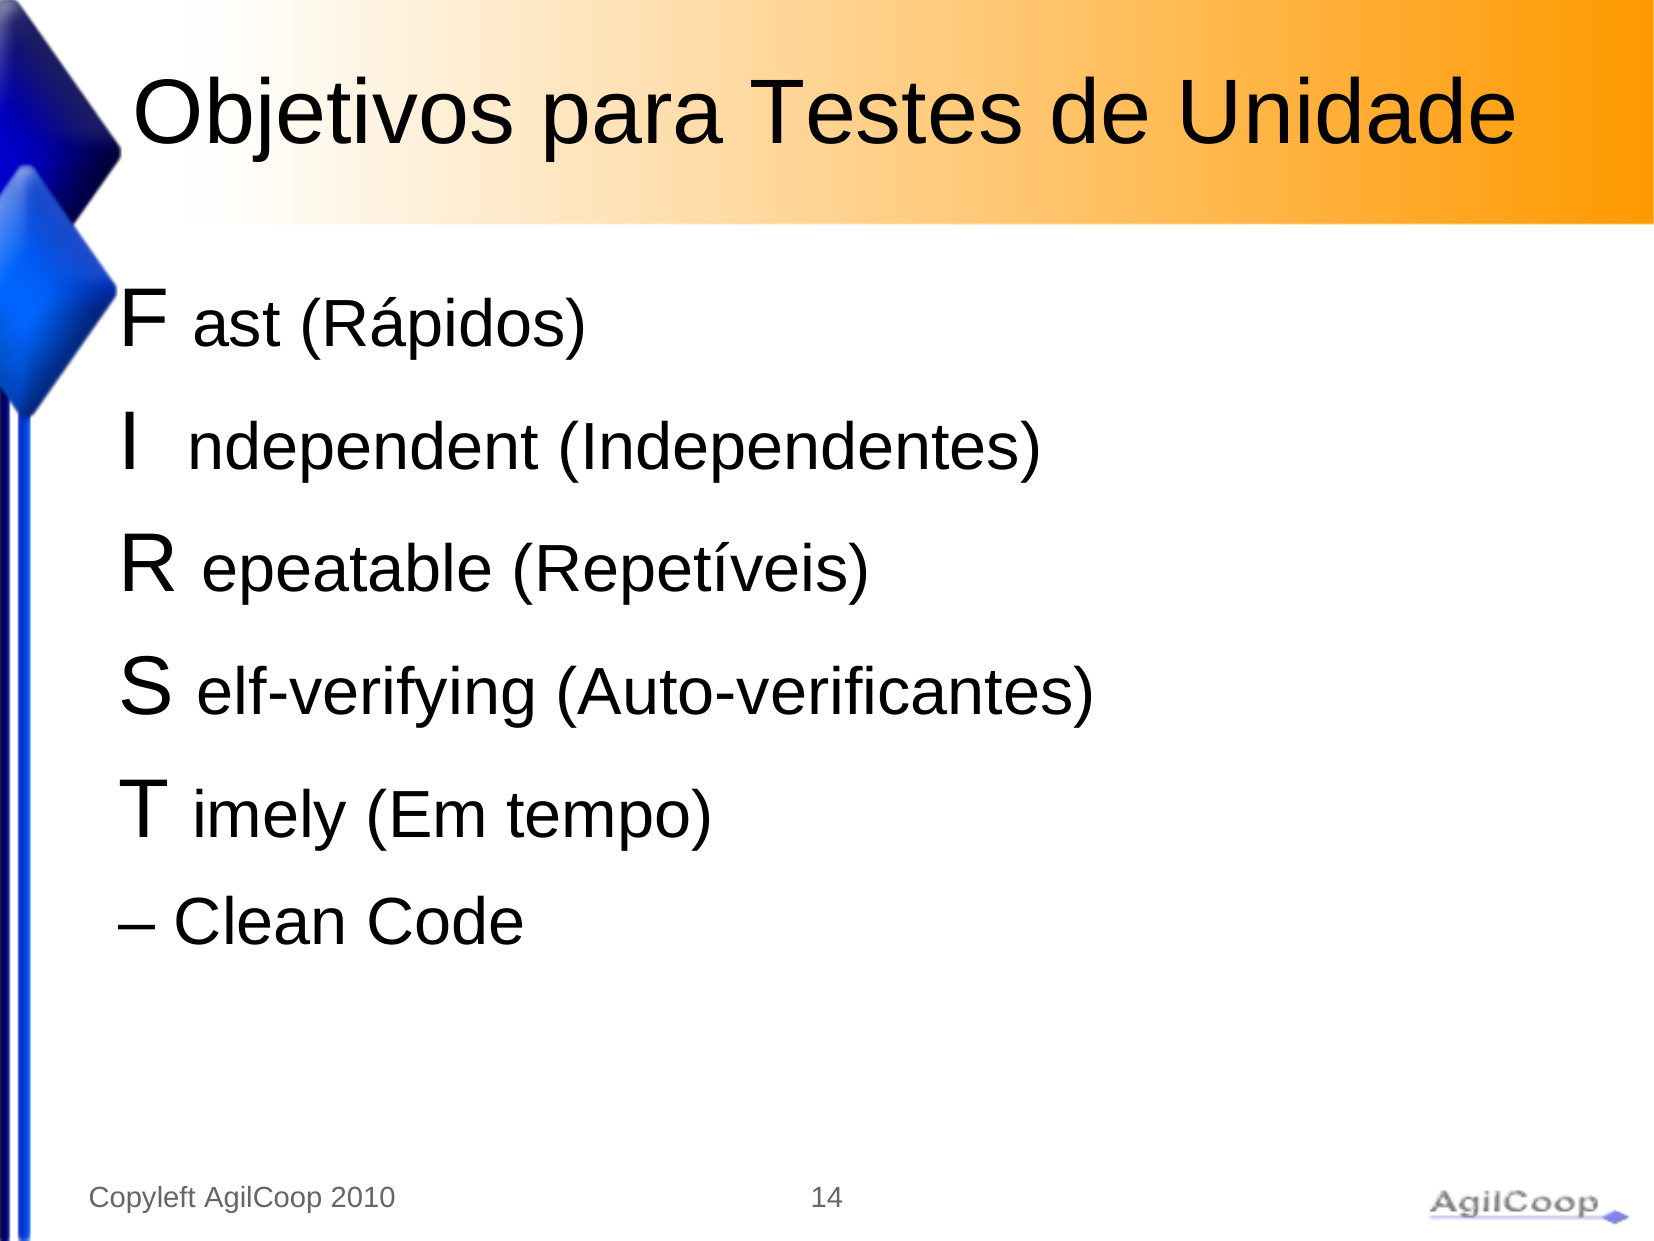

# Objetivos para Testes de Unidade
F ast (Rápidos)
I ndependent (Independentes)
R epeatable (Repetíveis)
S elf-verifying (Auto-verificantes)
T imely (Em tempo)
– Clean Code
14
Copyleft AgilCoop 2010